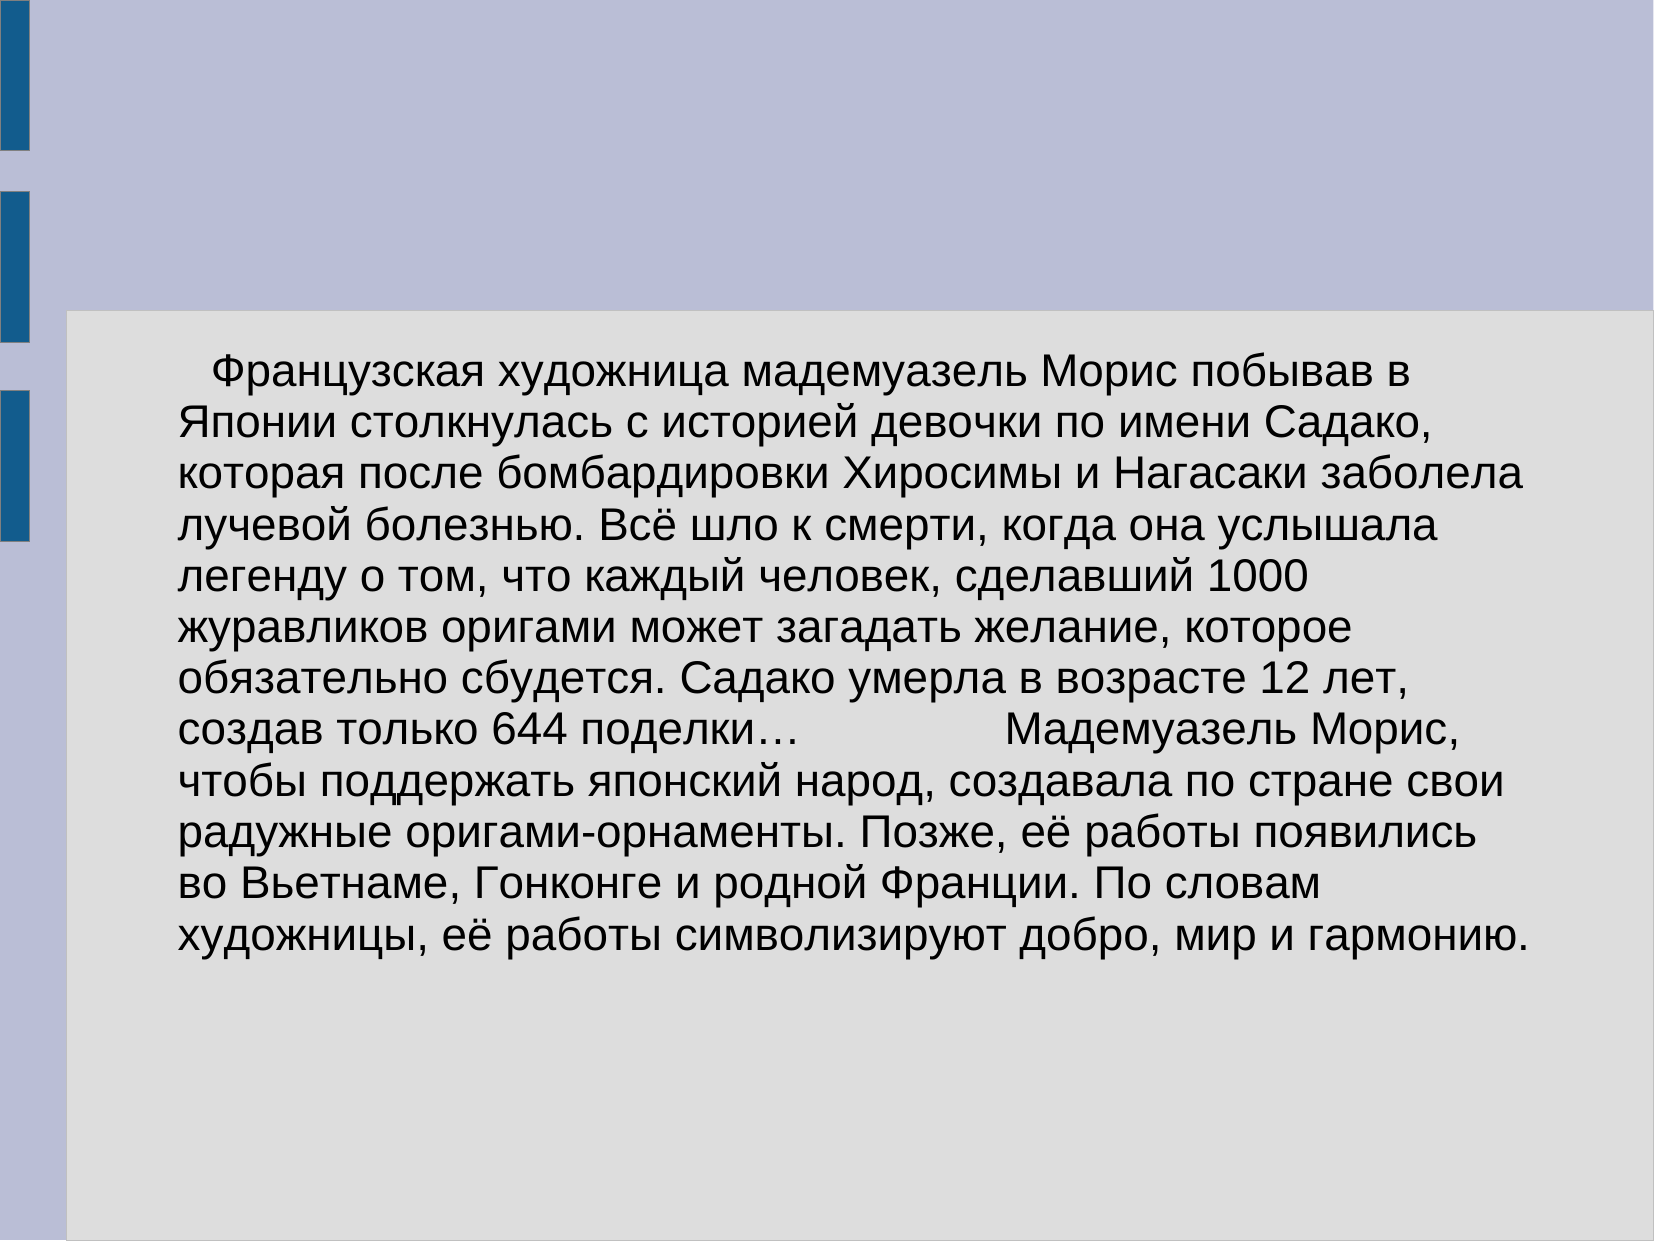

# Французская художница мадемуазель Морис побывав в Японии столкнулась с историей девочки по имени Садако, которая после бомбардировки Хиросимы и Нагасаки заболела лучевой болезнью. Всё шло к смерти, когда она услышала легенду о том, что каждый человек, сделавший 1000 журавликов оригами может загадать желание, которое обязательно сбудется. Садако умерла в возрасте 12 лет, создав только 644 поделки… Мадемуазель Морис, чтобы поддержать японский народ, создавала по стране свои радужные оригами-орнаменты. Позже, её работы появились во Вьетнаме, Гонконге и родной Франции. По словам художницы, её работы символизируют добро, мир и гармонию.